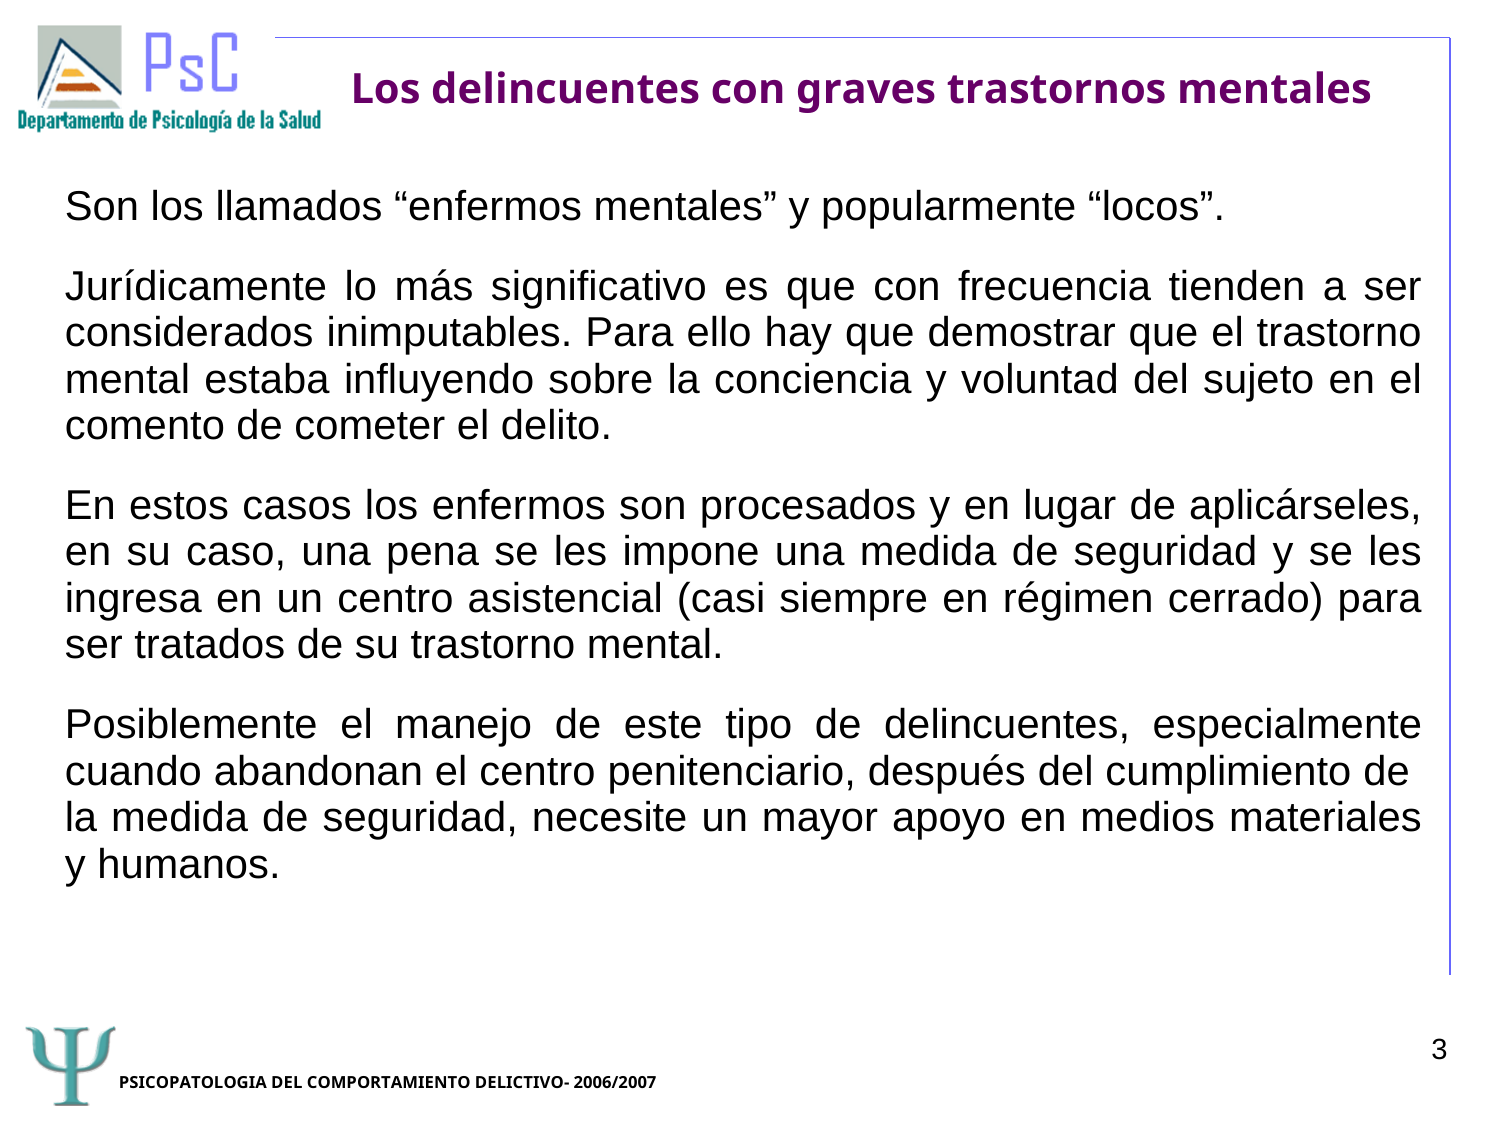

# Los delincuentes con graves trastornos mentales
Son los llamados “enfermos mentales” y popularmente “locos”.
Jurídicamente lo más significativo es que con frecuencia tienden a ser considerados inimputables. Para ello hay que demostrar que el trastorno mental estaba influyendo sobre la conciencia y voluntad del sujeto en el comento de cometer el delito.
En estos casos los enfermos son procesados y en lugar de aplicárseles, en su caso, una pena se les impone una medida de seguridad y se les ingresa en un centro asistencial (casi siempre en régimen cerrado) para ser tratados de su trastorno mental.
Posiblemente el manejo de este tipo de delincuentes, especialmente cuando abandonan el centro penitenciario, después del cumplimiento de la medida de seguridad, necesite un mayor apoyo en medios materiales y humanos.
3